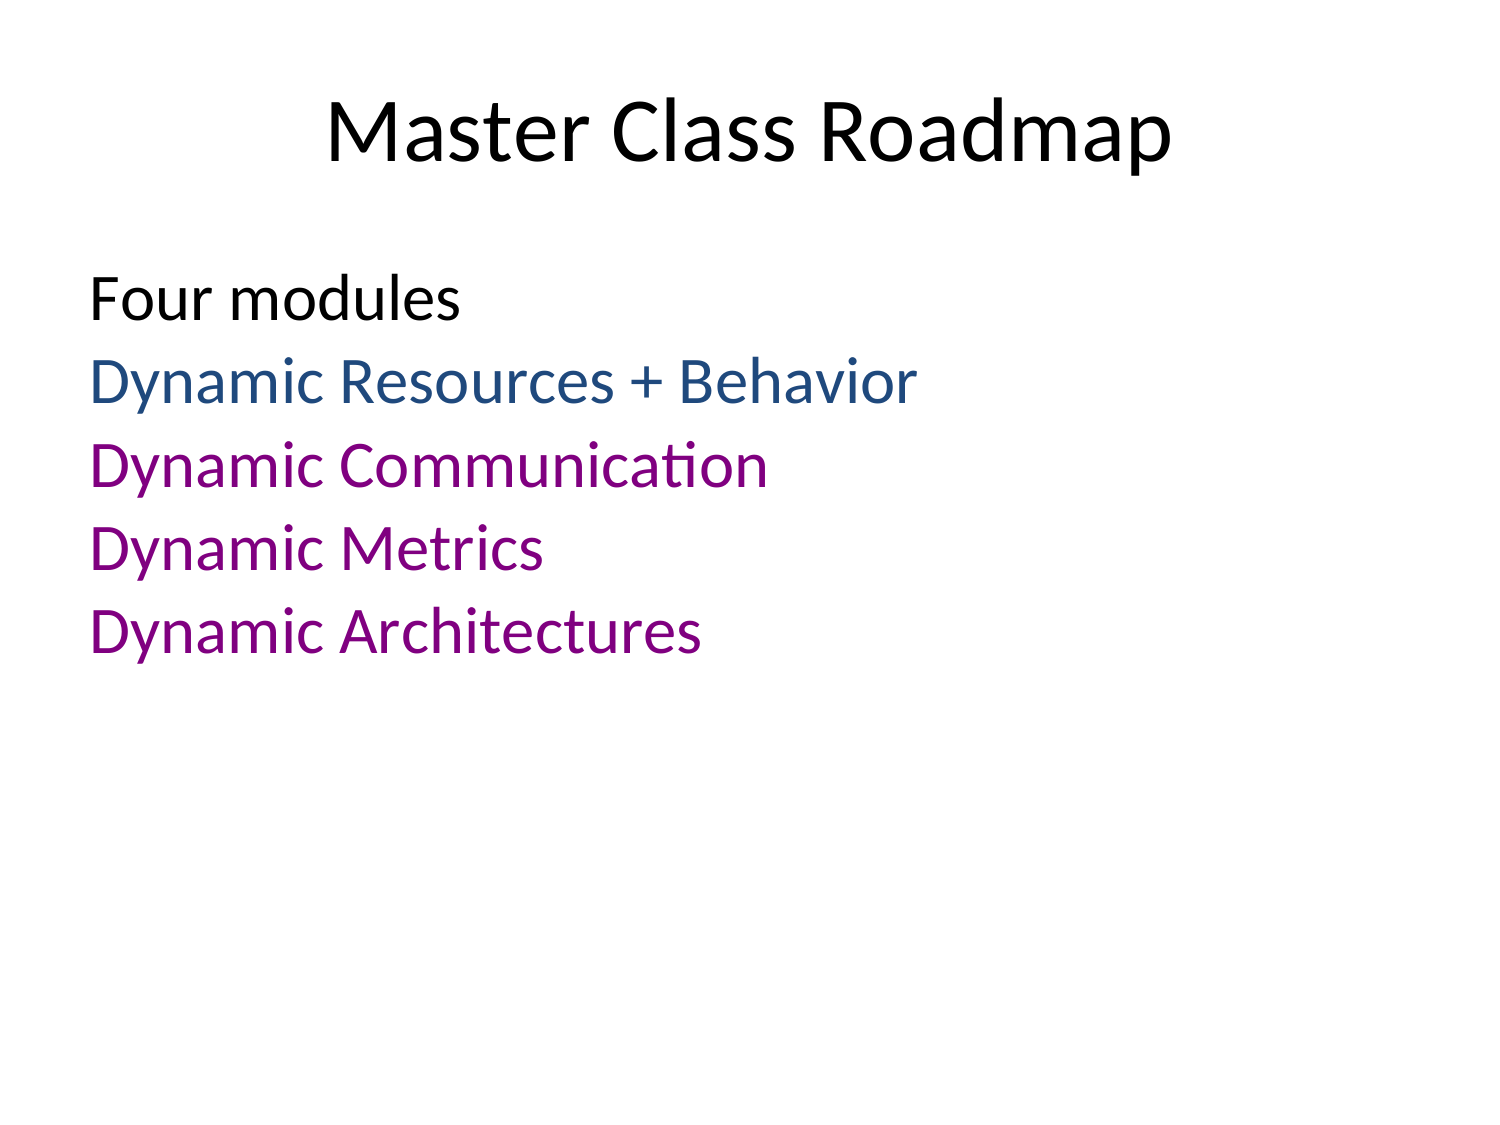

# Master Class Roadmap
Four modules
Dynamic Resources + Behavior
Dynamic Communication
Dynamic Metrics
Dynamic Architectures